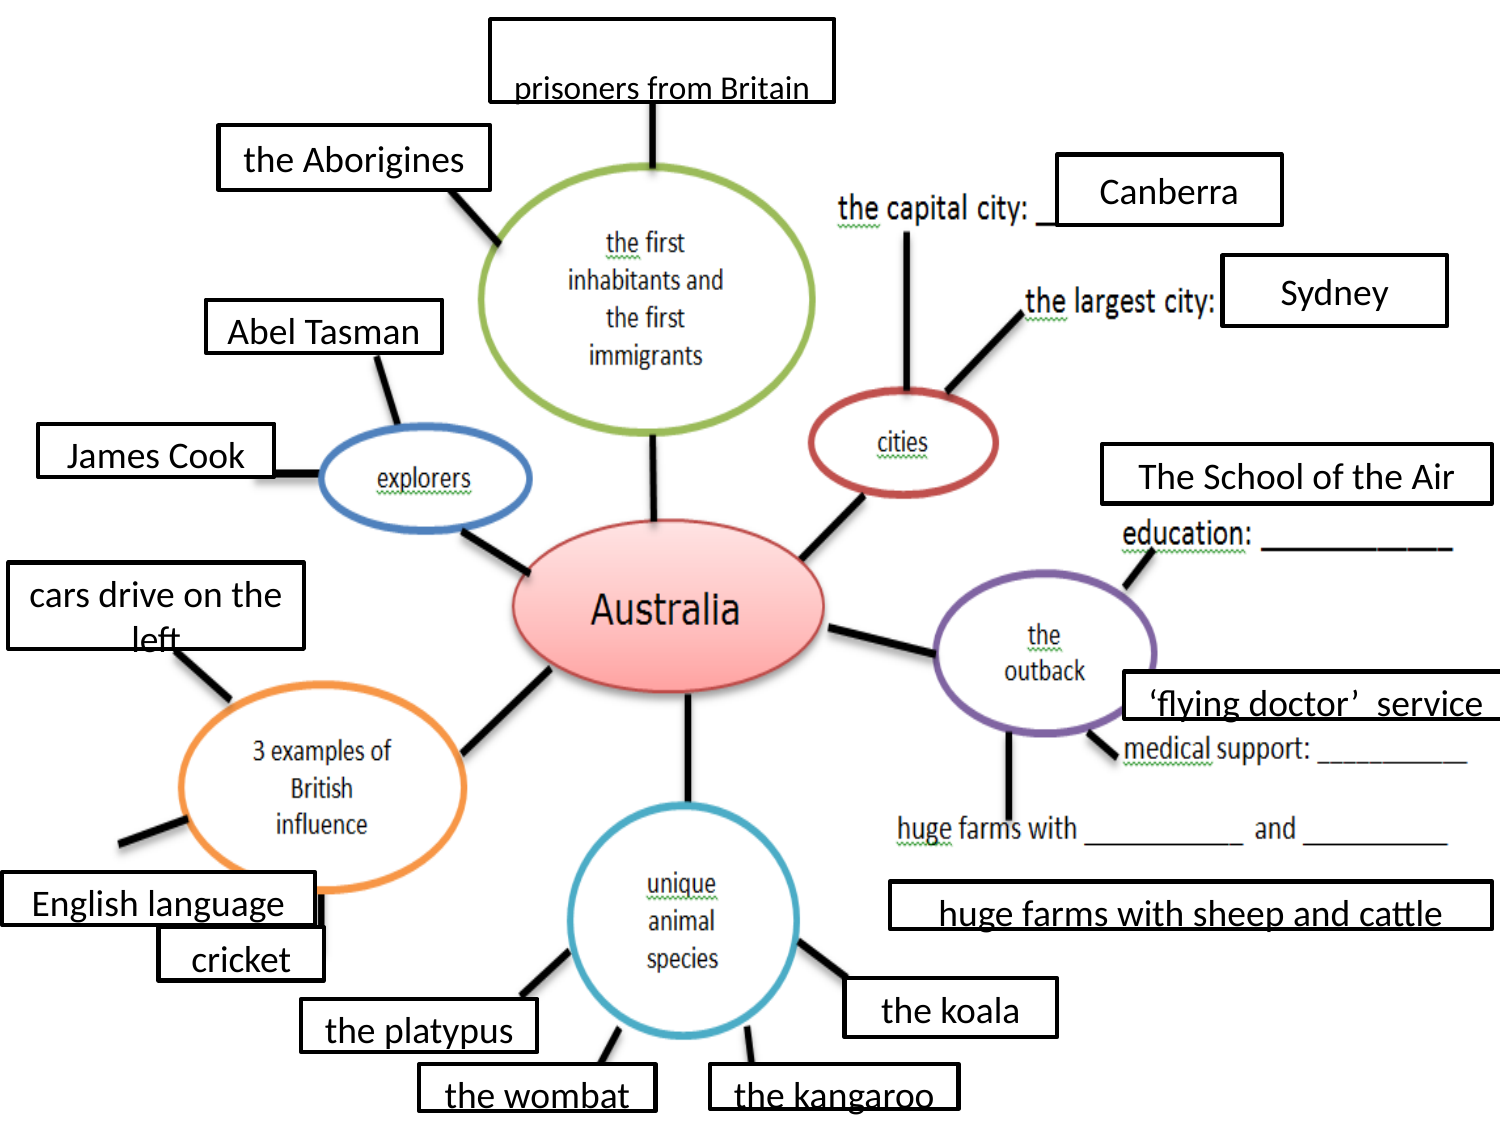

prisoners from Britain
the Aborigines
Canberra
Sydney
Abel Tasman
James Cook
The School of the Air
cars drive on the left
‘flying doctor’ service
English language
huge farms with sheep and cattle
cricket
the koala
the platypus
the wombat
the kangaroo